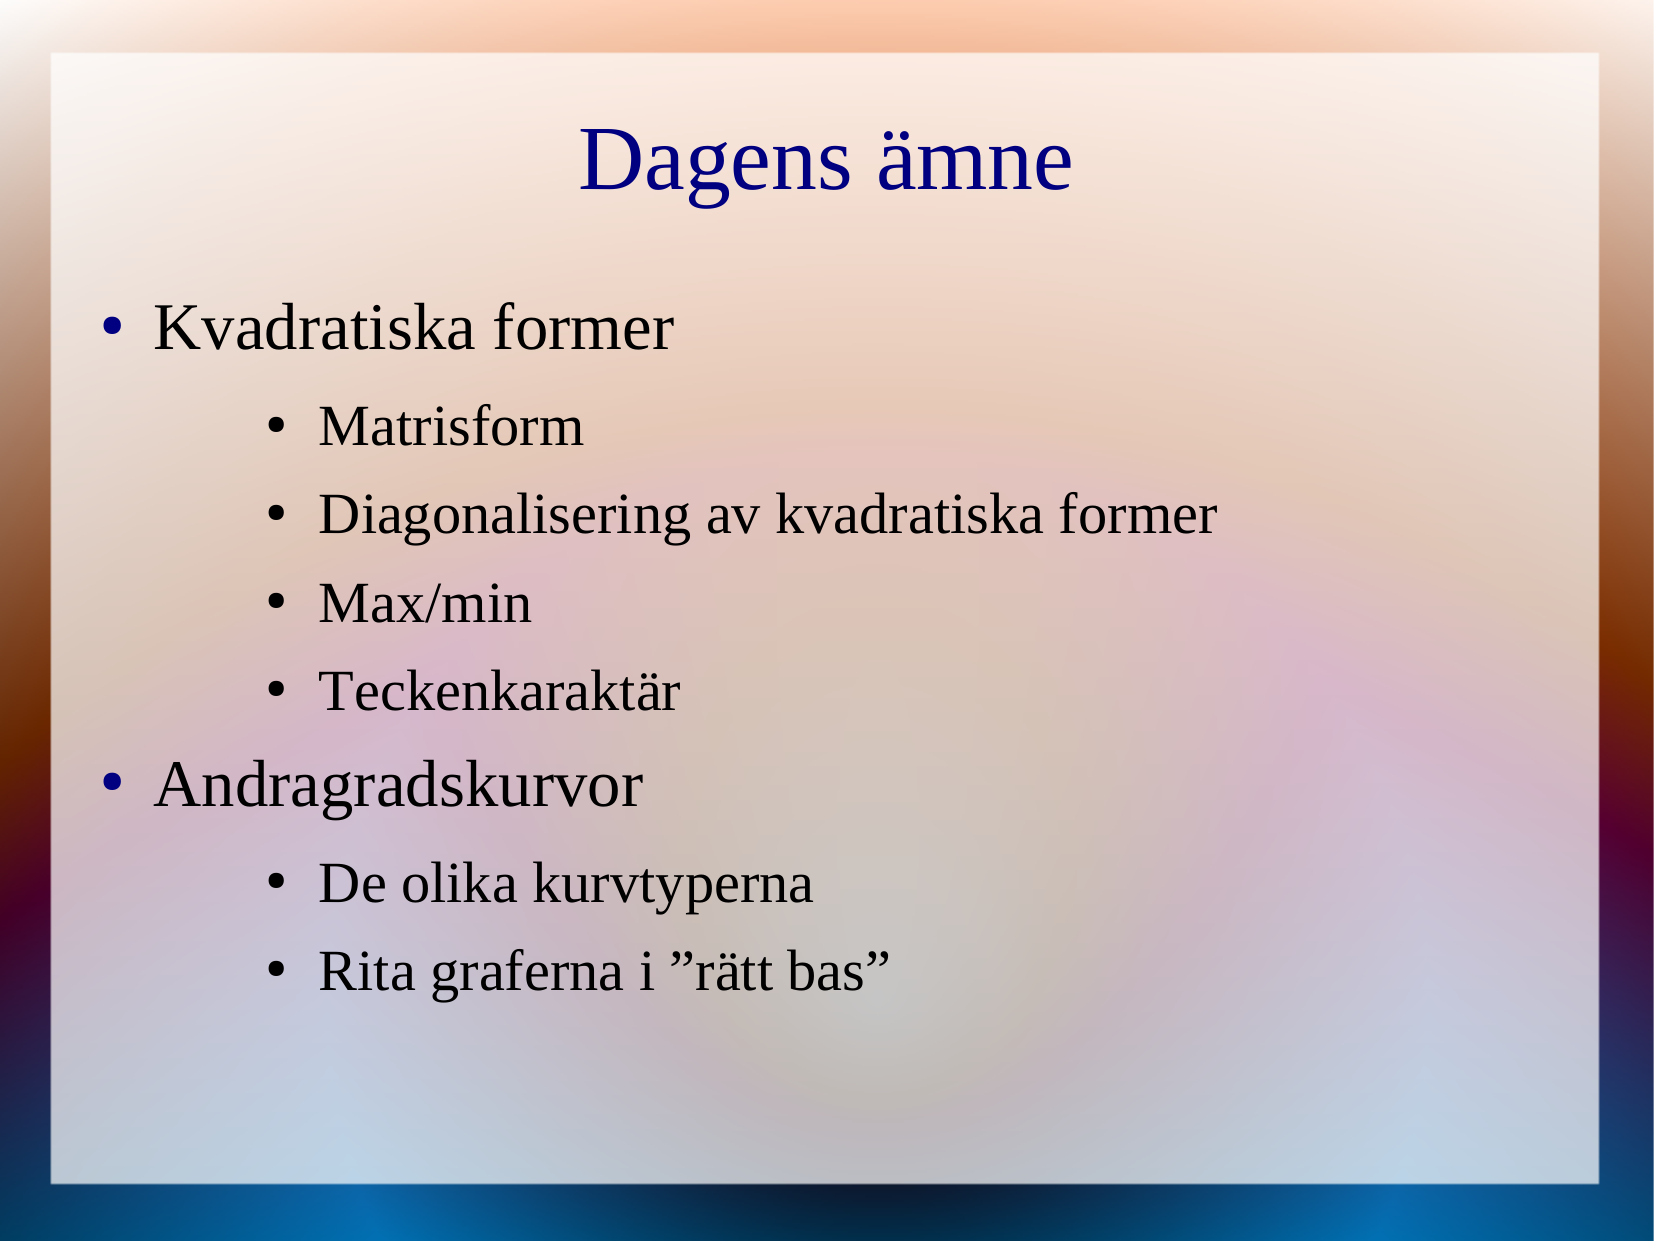

# Dagens ämne
Kvadratiska former
Matrisform
Diagonalisering av kvadratiska former
Max/min
Teckenkaraktär
Andragradskurvor
De olika kurvtyperna
Rita graferna i ”rätt bas”